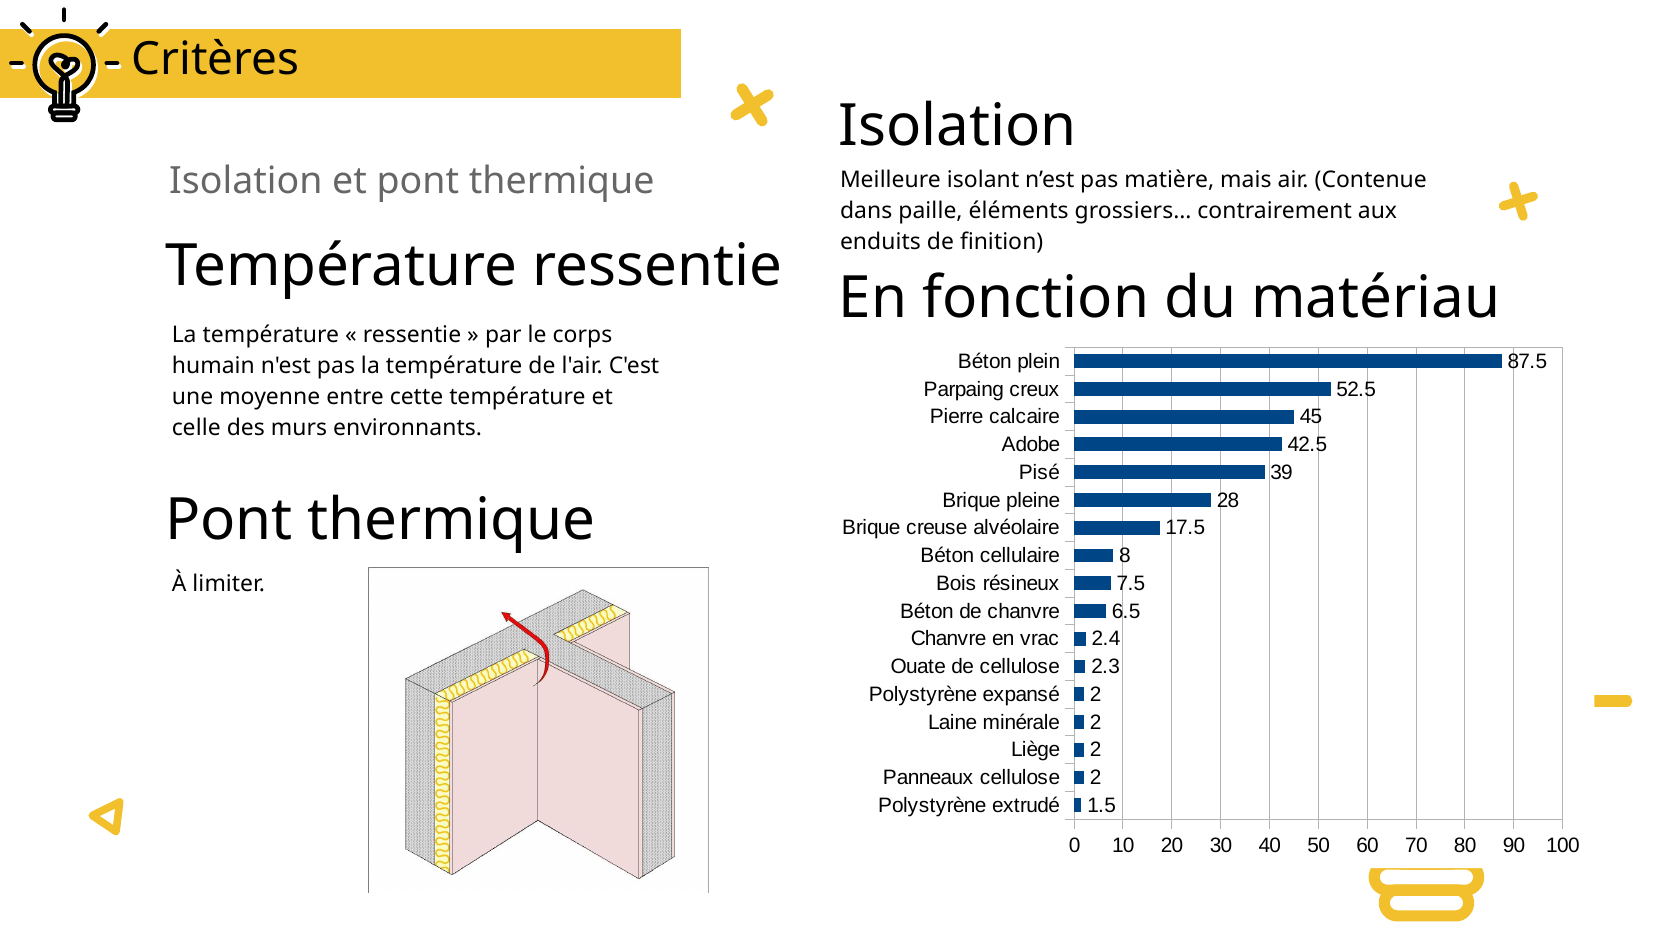

Critères
Isolation
# Isolation et pont thermique
Meilleure isolant n’est pas matière, mais air. (Contenue dans paille, éléments grossiers… contrairement aux enduits de finition)
Température ressentie
En fonction du matériau
La température « ressentie » par le corps humain n'est pas la température de l'air. C'est une moyenne entre cette température et celle des murs environnants.
### Chart
| Category | Colonne C |
|---|---|
| Polystyrène extrudé | 1.5 |
| Panneaux cellulose | 2.0 |
| Liège | 2.0 |
| Laine minérale | 2.0 |
| Polystyrène expansé | 2.0 |
| Ouate de cellulose | 2.3 |
| Chanvre en vrac | 2.4 |
| Béton de chanvre | 6.5 |
| Bois résineux | 7.5 |
| Béton cellulaire | 8.0 |
| Brique creuse alvéolaire | 17.5 |
| Brique pleine | 28.0 |
| Pisé | 39.0 |
| Adobe | 42.5 |
| Pierre calcaire | 45.0 |
| Parpaing creux | 52.5 |
| Béton plein | 87.5 |Pont thermique
À limiter.